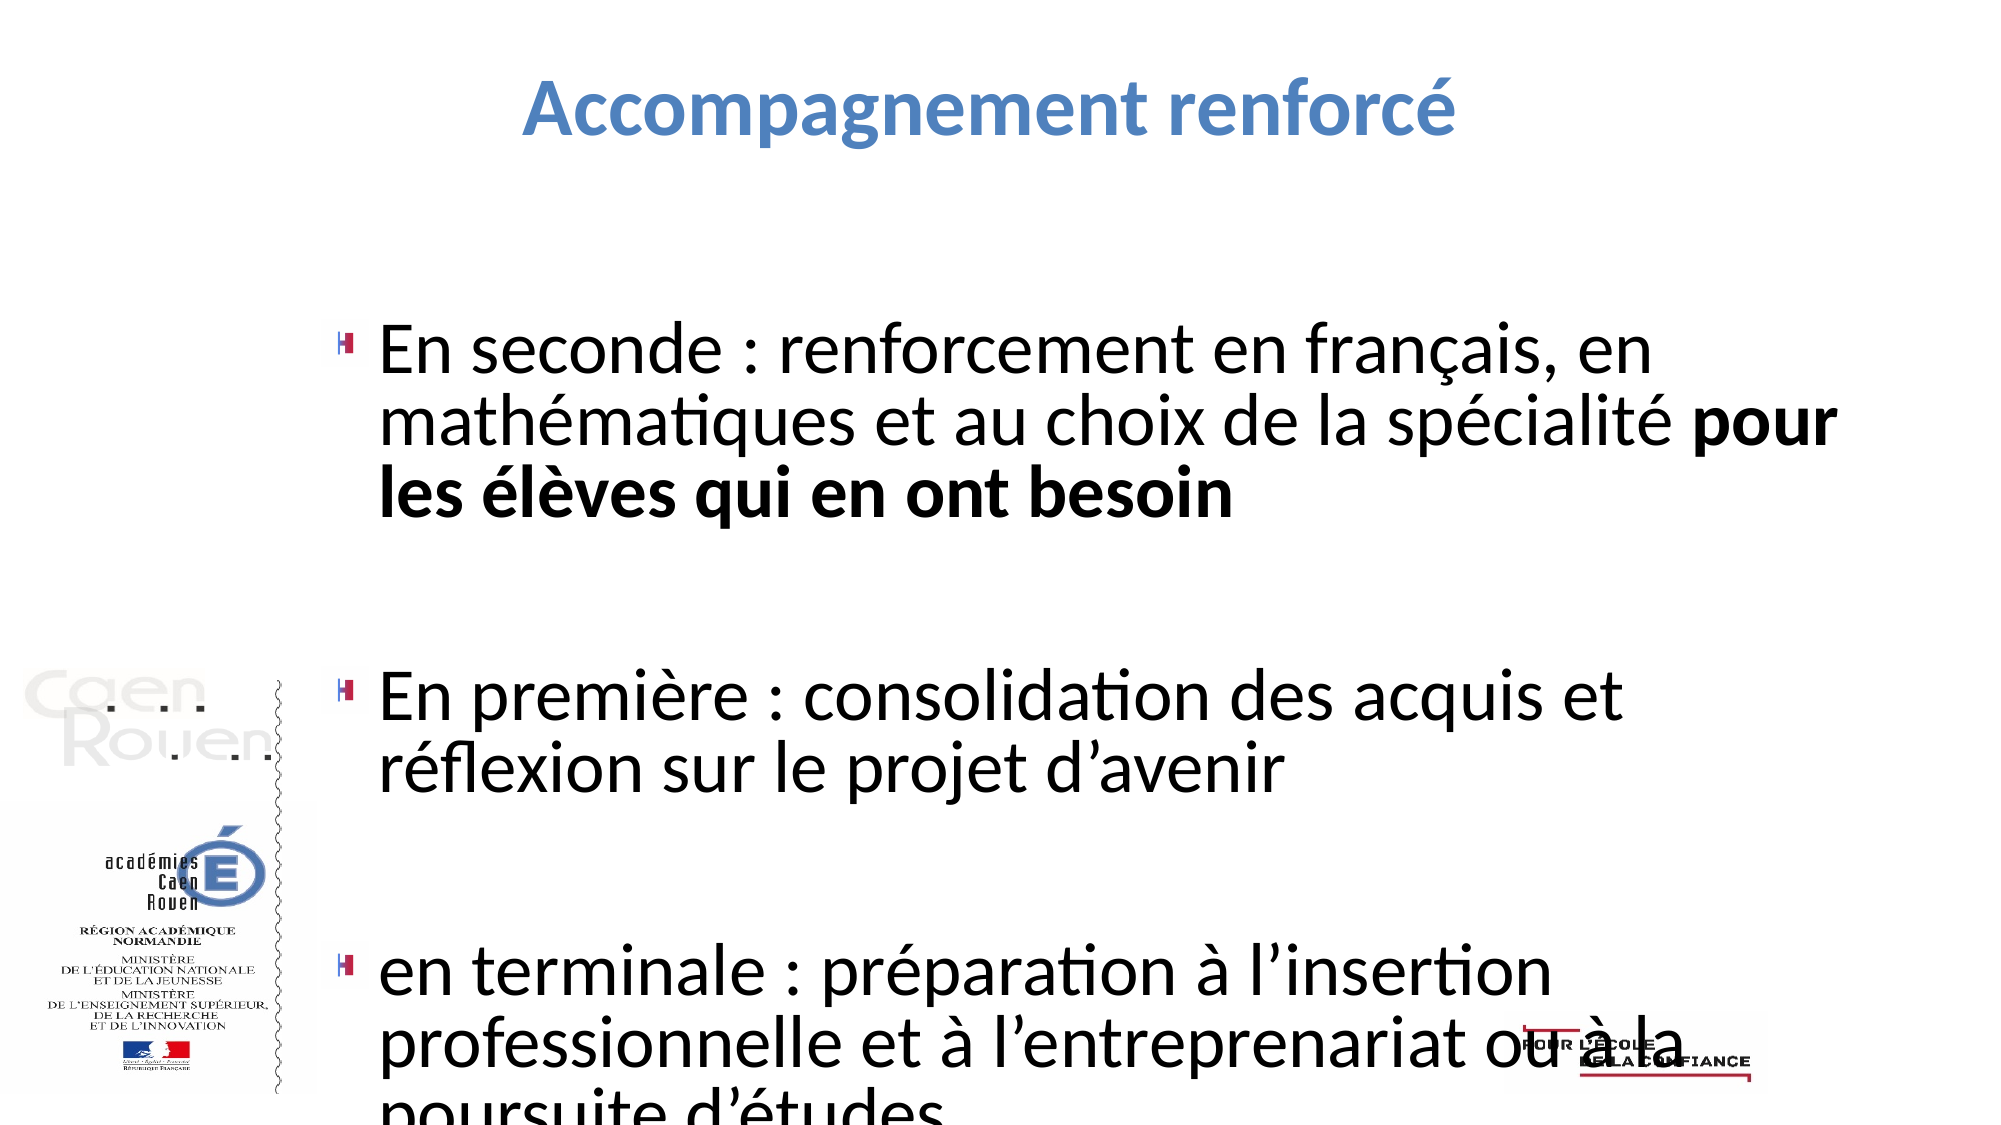

# Accompagnement renforcé
En seconde : renforcement en français, en mathématiques et au choix de la spécialité pour les élèves qui en ont besoin
En première : consolidation des acquis et réflexion sur le projet d’avenir
en terminale : préparation à l’insertion professionnelle et à l’entreprenariat ou à la poursuite d’études